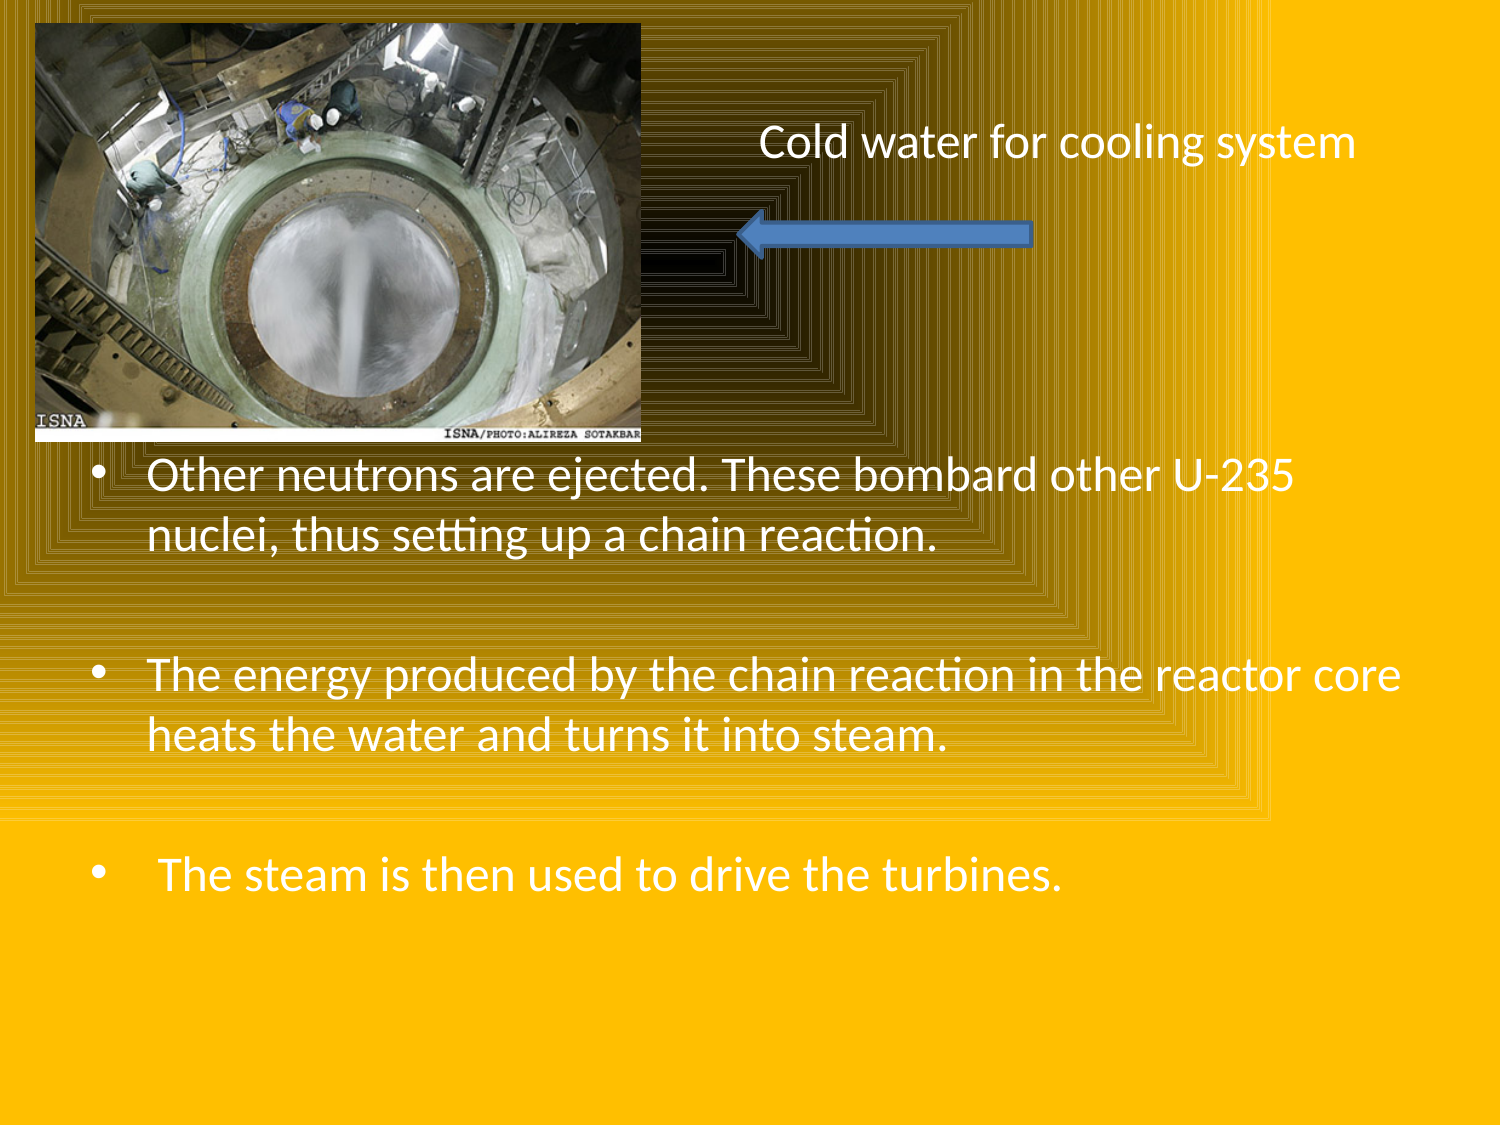

# Cold water for cooling system
Other neutrons are ejected. These bombard other U-235 nuclei, thus setting up a chain reaction.
The energy produced by the chain reaction in the reactor core heats the water and turns it into steam.
 The steam is then used to drive the turbines.